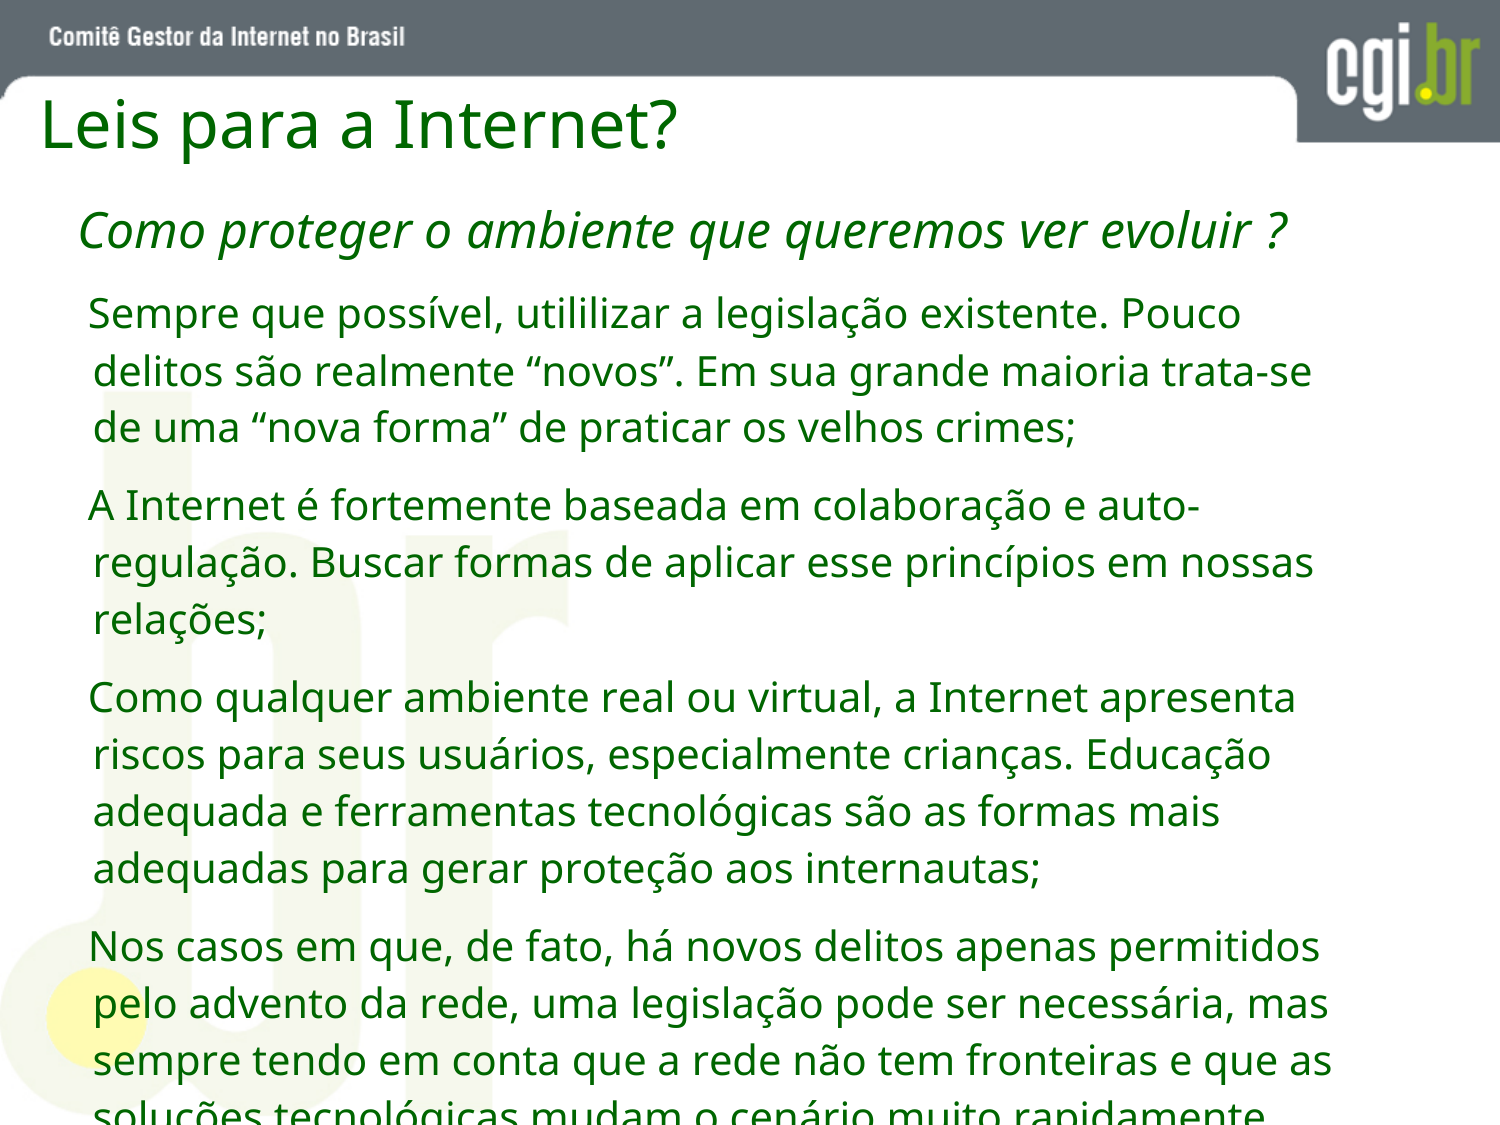

# Leis para a Internet?
Como proteger o ambiente que queremos ver evoluir ?
 Sempre que possível, utililizar a legislação existente. Pouco delitos são realmente “novos”. Em sua grande maioria trata-se de uma “nova forma” de praticar os velhos crimes;
 A Internet é fortemente baseada em colaboração e auto-regulação. Buscar formas de aplicar esse princípios em nossas relações;
 Como qualquer ambiente real ou virtual, a Internet apresenta riscos para seus usuários, especialmente crianças. Educação adequada e ferramentas tecnológicas são as formas mais adequadas para gerar proteção aos internautas;
 Nos casos em que, de fato, há novos delitos apenas permitidos pelo advento da rede, uma legislação pode ser necessária, mas sempre tendo em conta que a rede não tem fronteiras e que as soluções tecnológicas mudam o cenário muito rapidamente. Associar leis com a tecnologia em uso pode levar à sua rápida obsolescência.